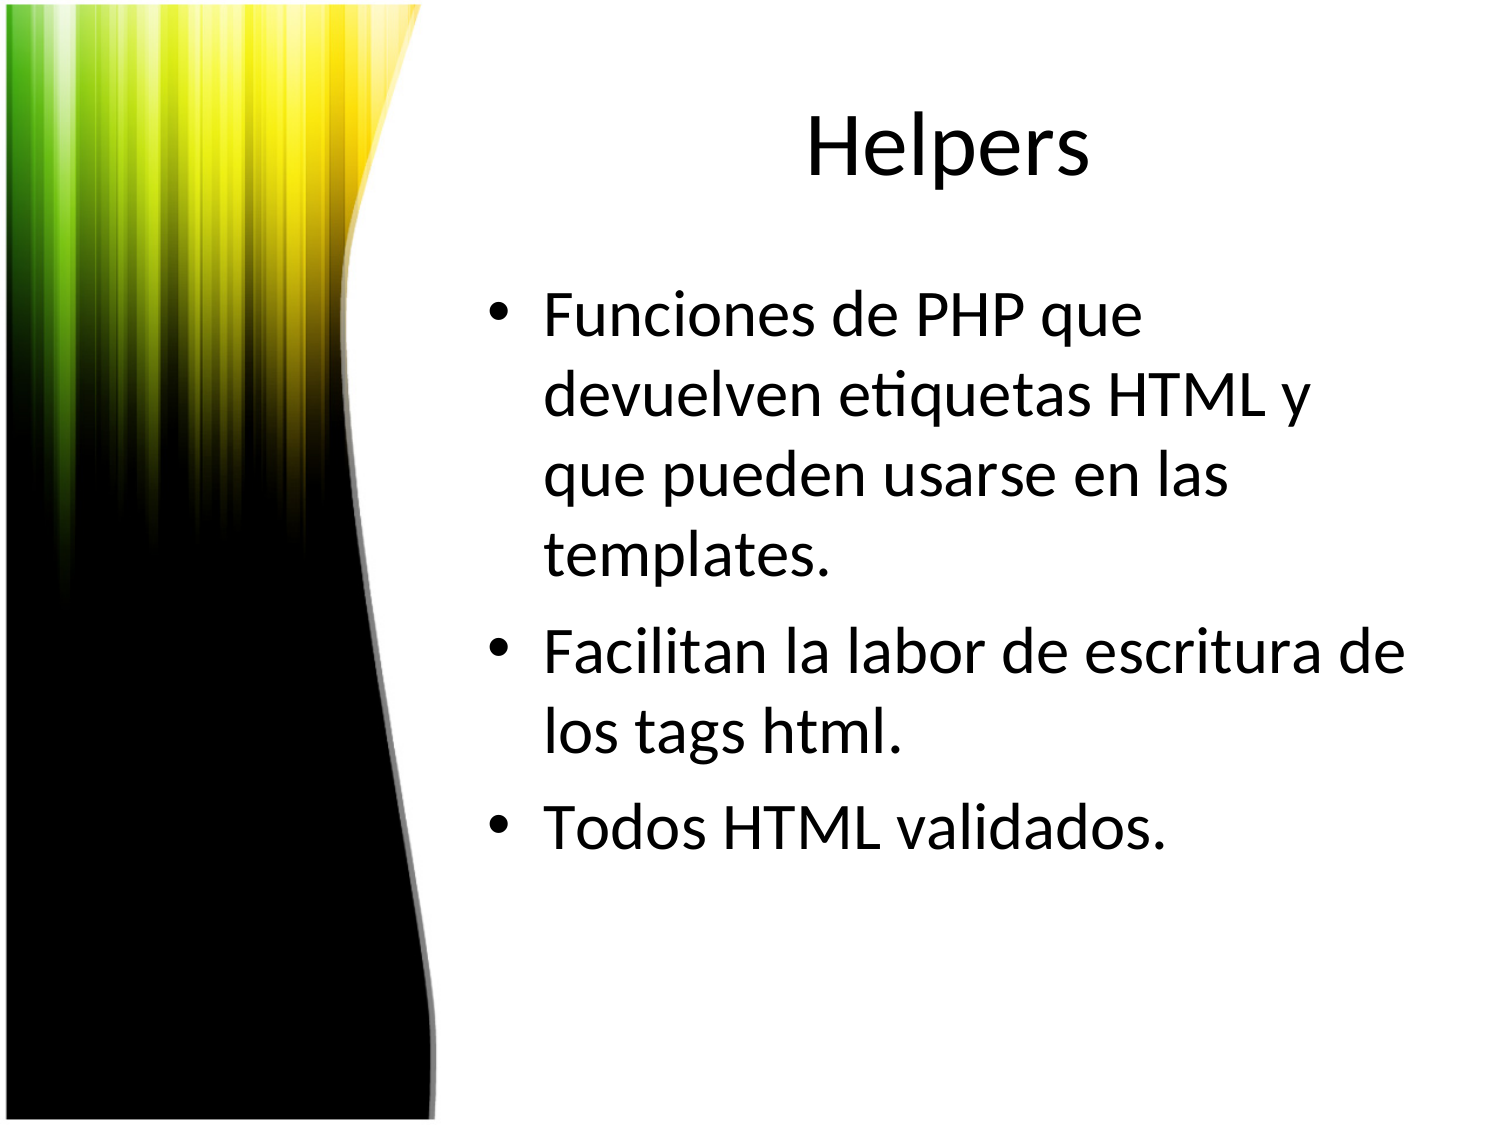

# Helpers
Funciones de PHP que devuelven etiquetas HTML y que pueden usarse en las templates.
Facilitan la labor de escritura de los tags html.
Todos HTML validados.